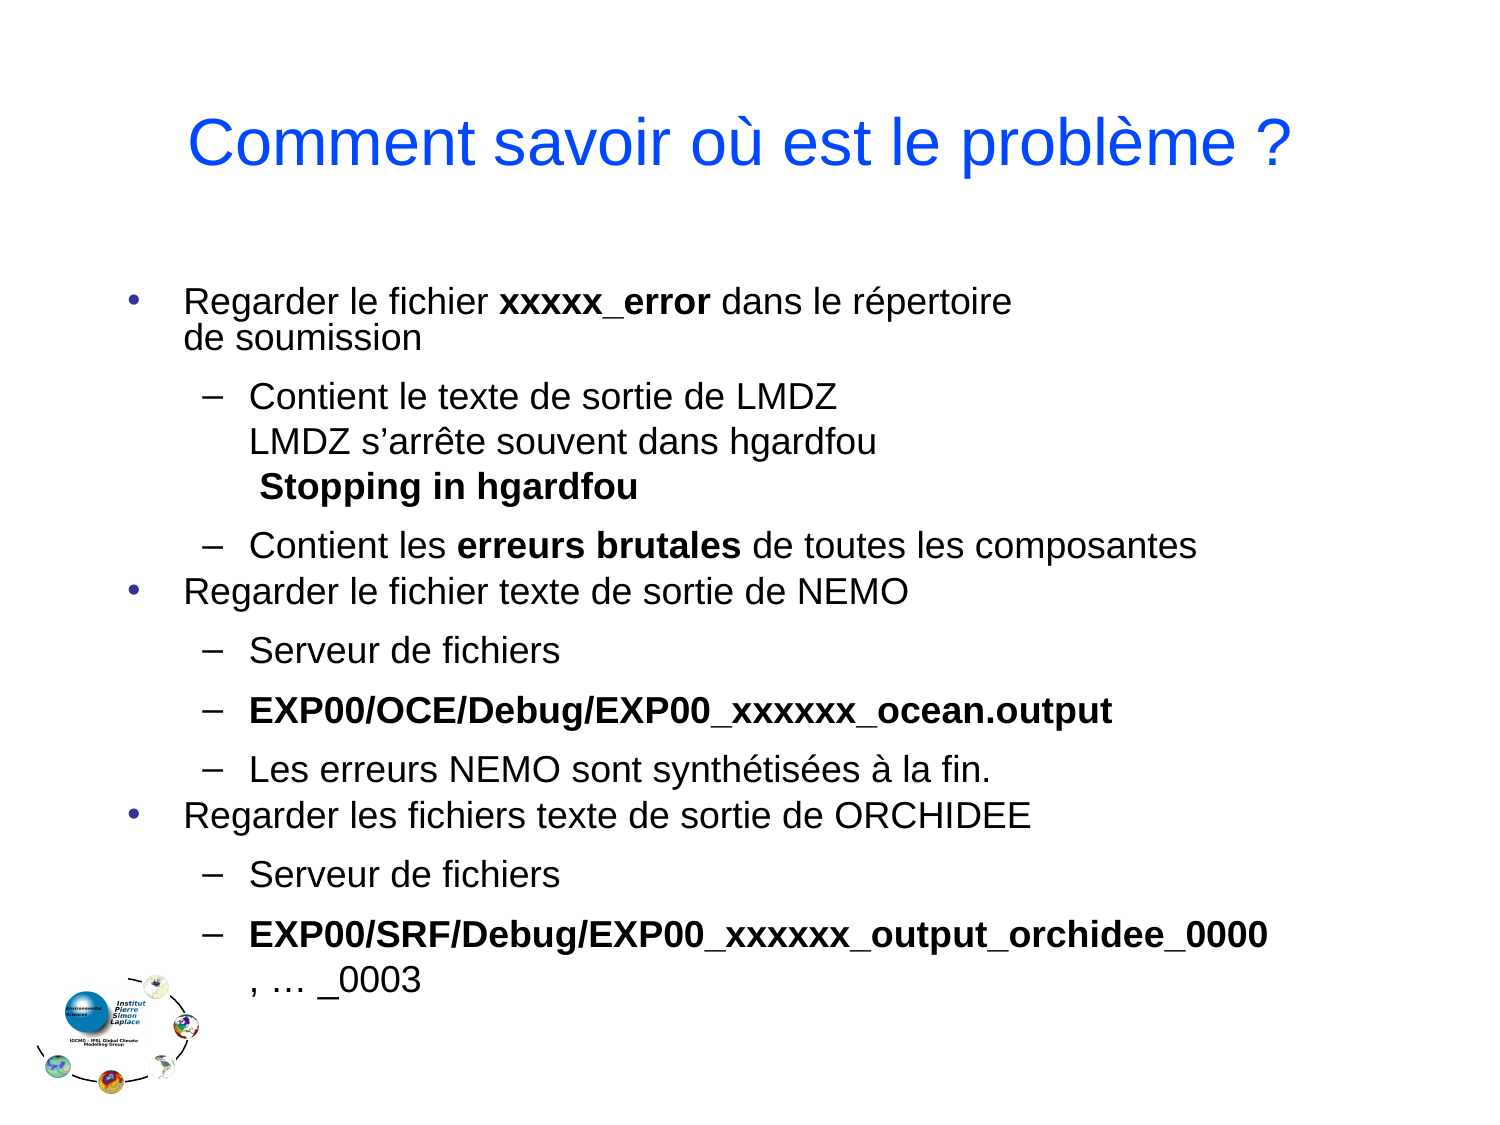

Comment savoir où est le problème ?
# Regarder le fichier xxxxx_error dans le répertoire de soumission
Contient le texte de sortie de LMDZ
LMDZ s’arrête souvent dans hgardfou
 Stopping in hgardfou
Contient les erreurs brutales de toutes les composantes
Regarder le fichier texte de sortie de NEMO
Serveur de fichiers
EXP00/OCE/Debug/EXP00_xxxxxx_ocean.output
Les erreurs NEMO sont synthétisées à la fin.
Regarder les fichiers texte de sortie de ORCHIDEE
Serveur de fichiers
EXP00/SRF/Debug/EXP00_xxxxxx_output_orchidee_0000
, … _0003